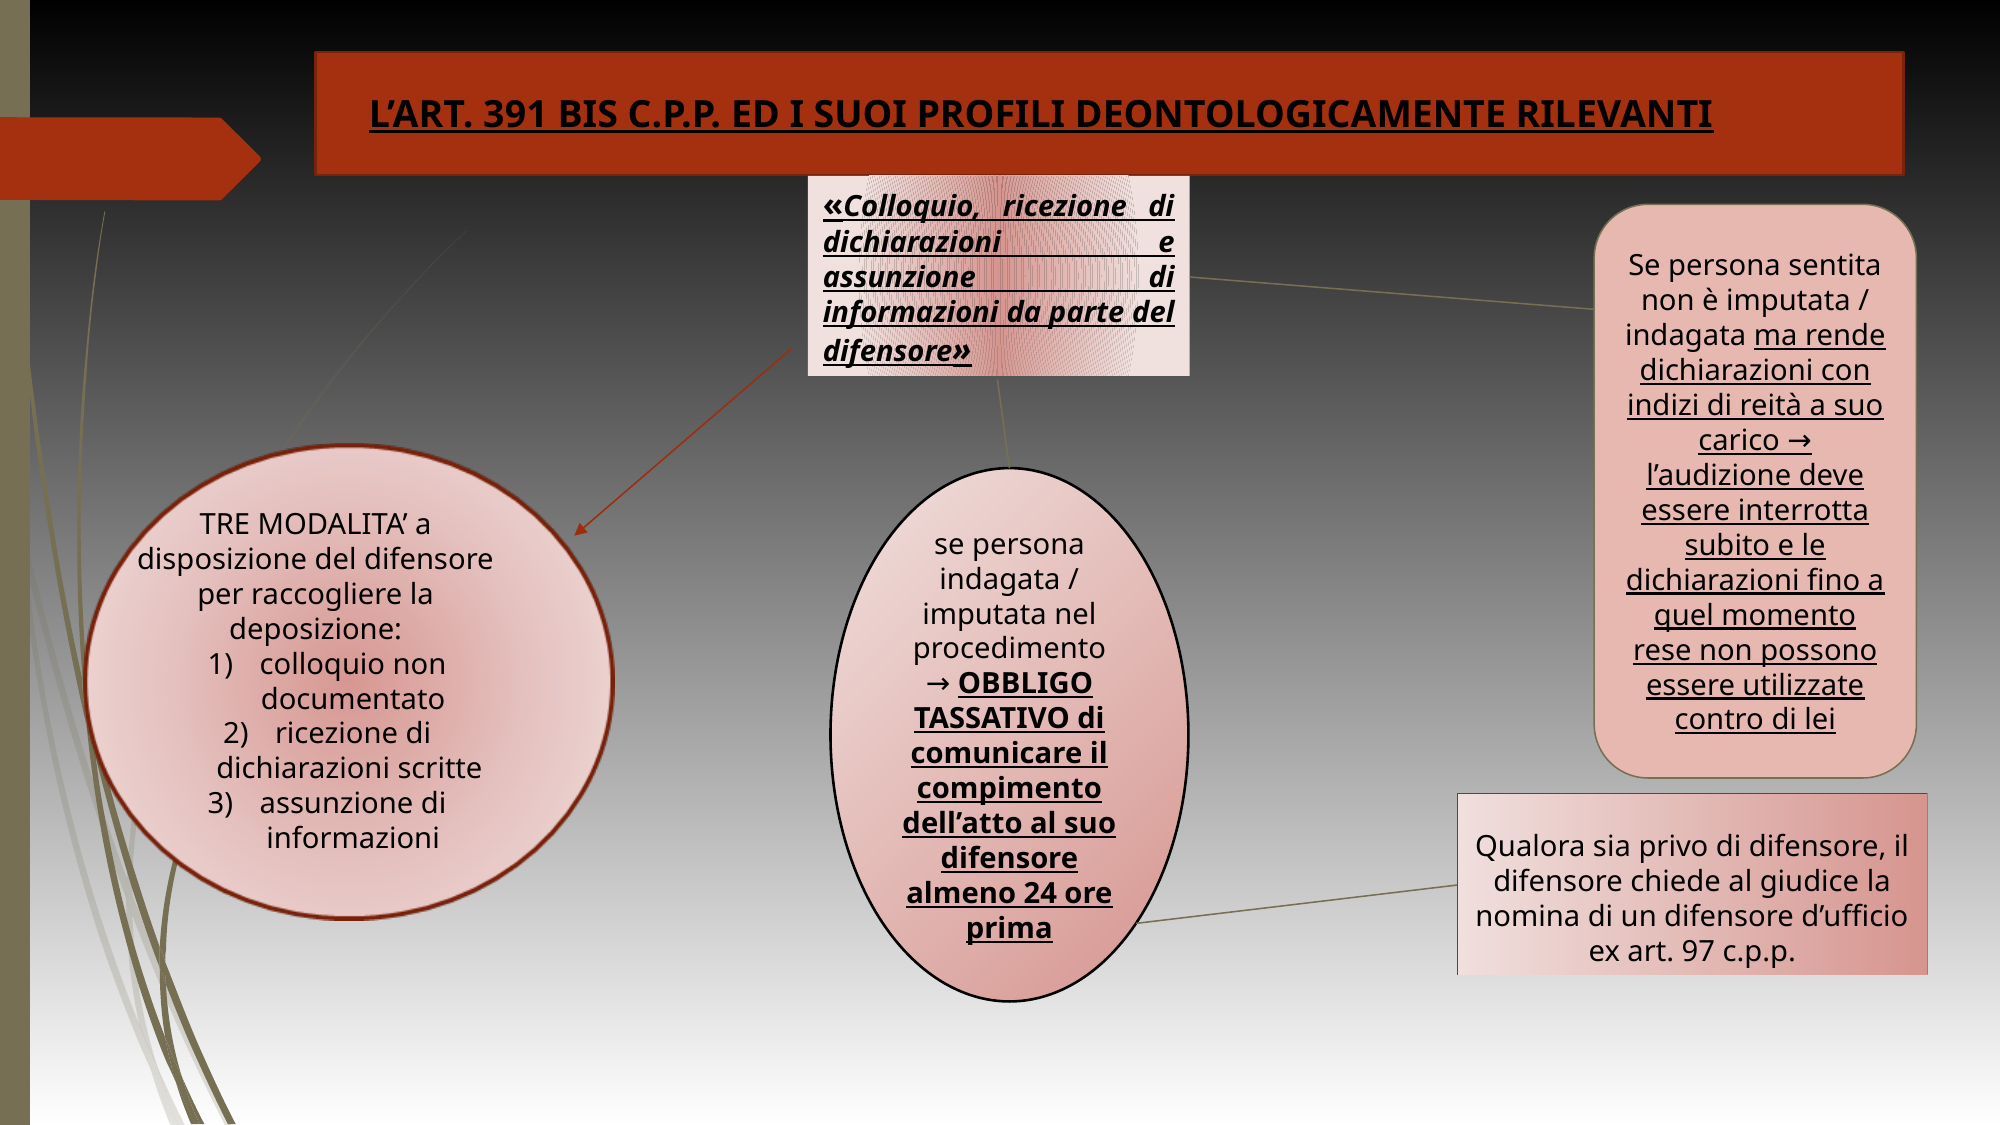

L’ART. 391 BIS C.P.P. ED I SUOI PROFILI DEONTOLOGICAMENTE RILEVANTI
«Colloquio, ricezione di dichiarazioni e assunzione di informazioni da parte del difensore»
Se persona sentita non è imputata / indagata ma rende dichiarazioni con indizi di reità a suo carico → l’audizione deve essere interrotta subito e le dichiarazioni fino a quel momento rese non possono essere utilizzate contro di lei
se persona indagata / imputata nel procedimento → OBBLIGO TASSATIVO di comunicare il compimento dell’atto al suo difensore almeno 24 ore prima
TRE MODALITA’ a disposizione del difensore per raccogliere la deposizione:
colloquio non documentato
ricezione di dichiarazioni scritte
assunzione di informazioni
Qualora sia privo di difensore, il difensore chiede al giudice la nomina di un difensore d’ufficio ex art. 97 c.p.p.